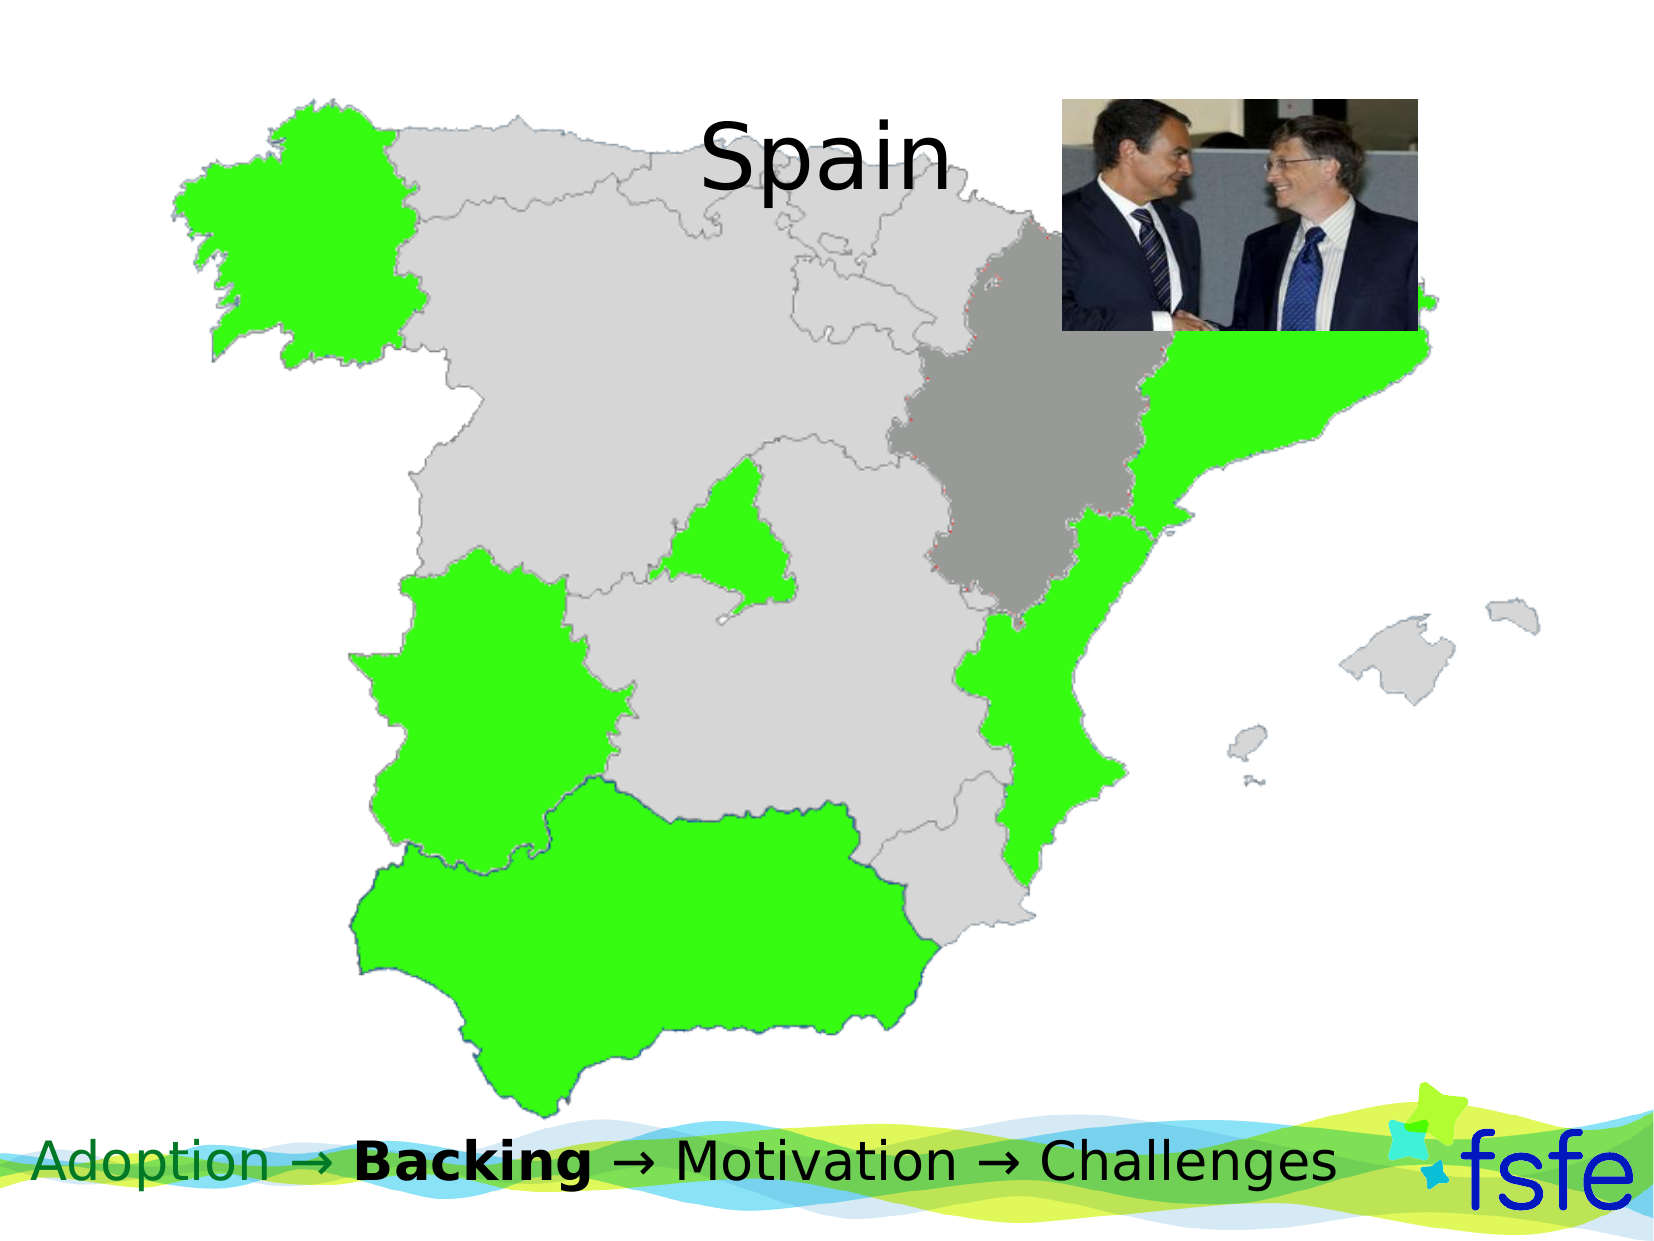

# Spain
Adoption → Backing → Motivation → Challenges